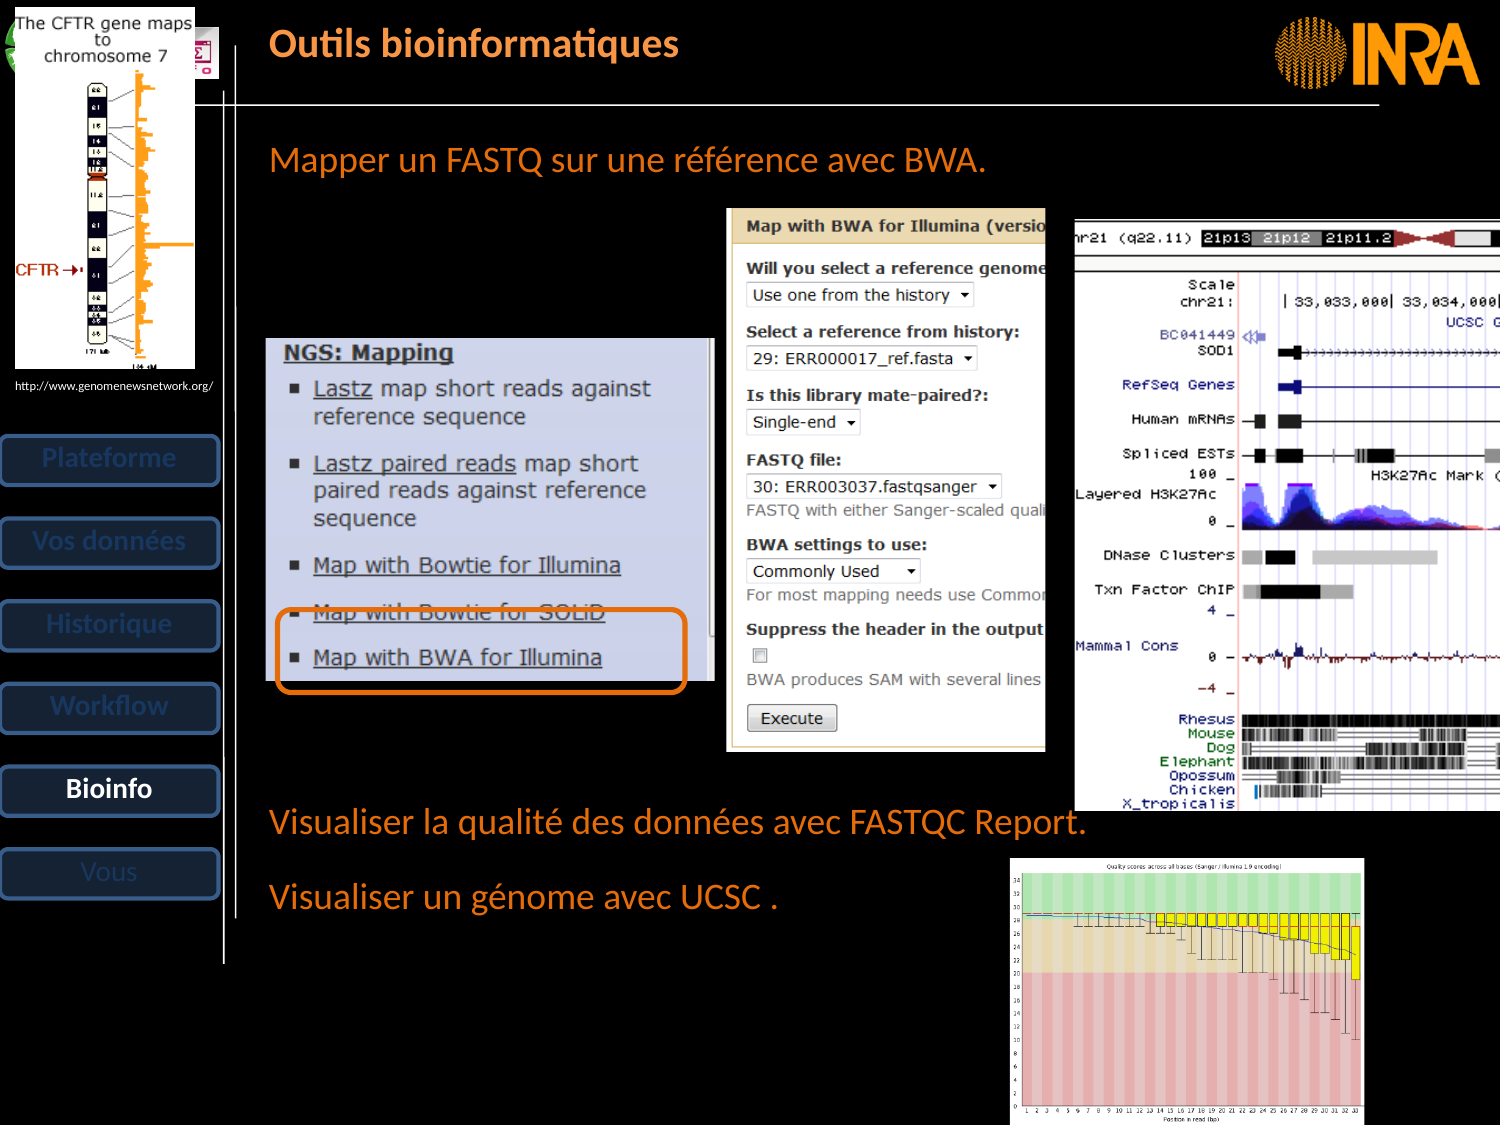

Outils bioinformatiques
Mapper un FASTQ sur une référence avec BWA.
http://www.genomenewsnetwork.org/
Plateforme
Vos données
Historique
Workflow
Bioinfo
Visualiser la qualité des données avec FASTQC Report.
Visualiser un génome avec UCSC .
Vous